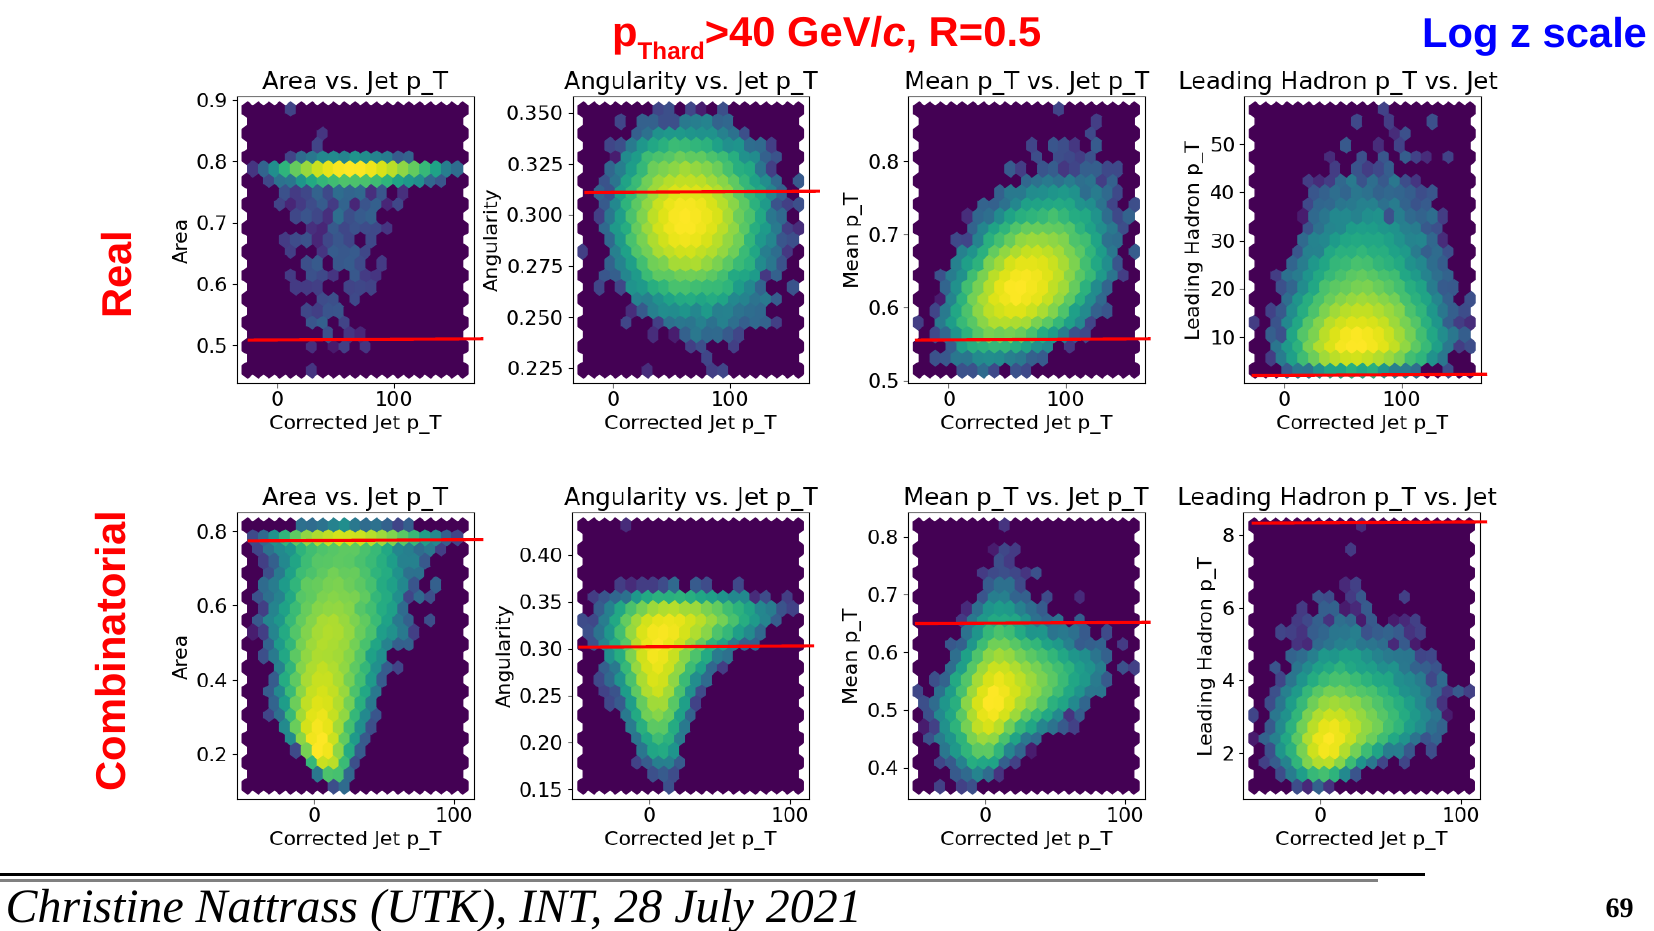

pThard>40 GeV/c, R=0.5
Log z scale
Real
Combinatorial